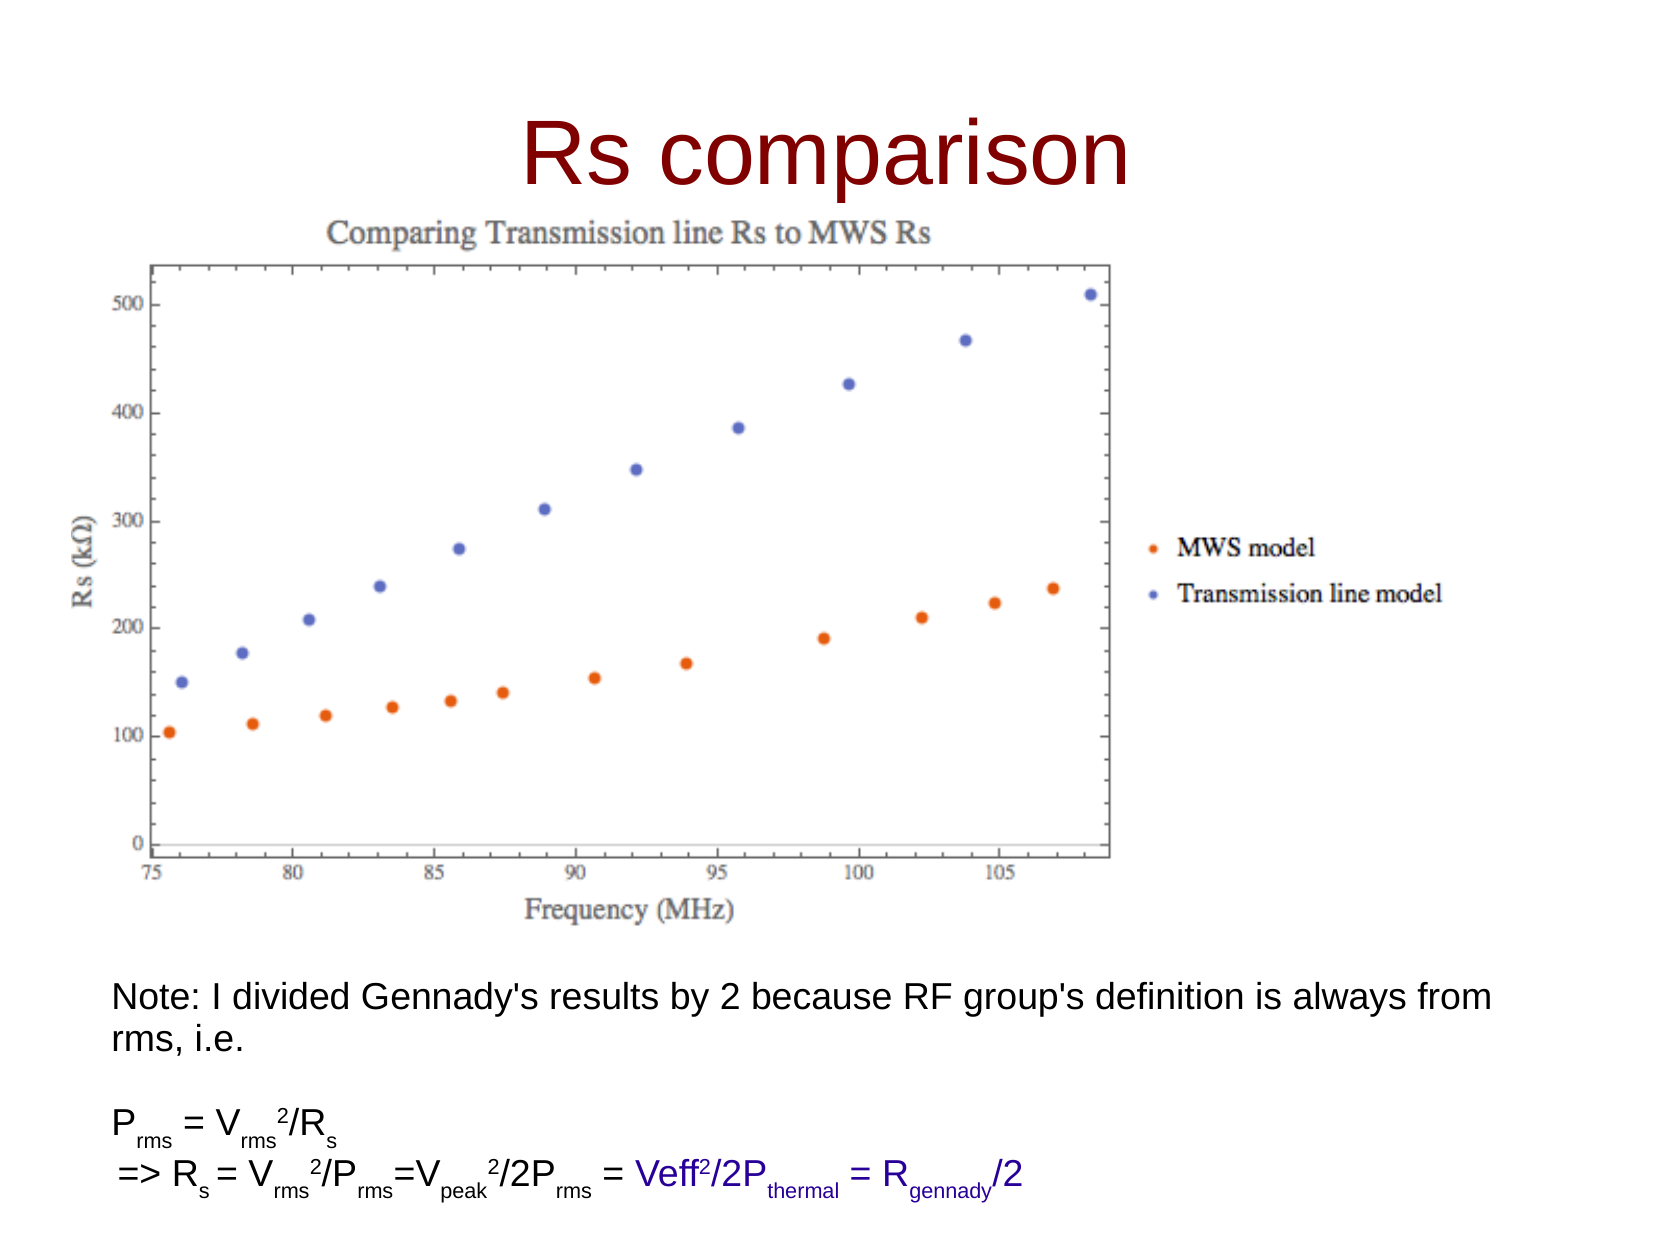

# Rs comparison
Note: I divided Gennady's results by 2 because RF group's definition is always from rms, i.e.
Prms = Vrms2/Rs
 => Rs = Vrms2/Prms=Vpeak2/2Prms = Veff2/2Pthermal = Rgennady/2